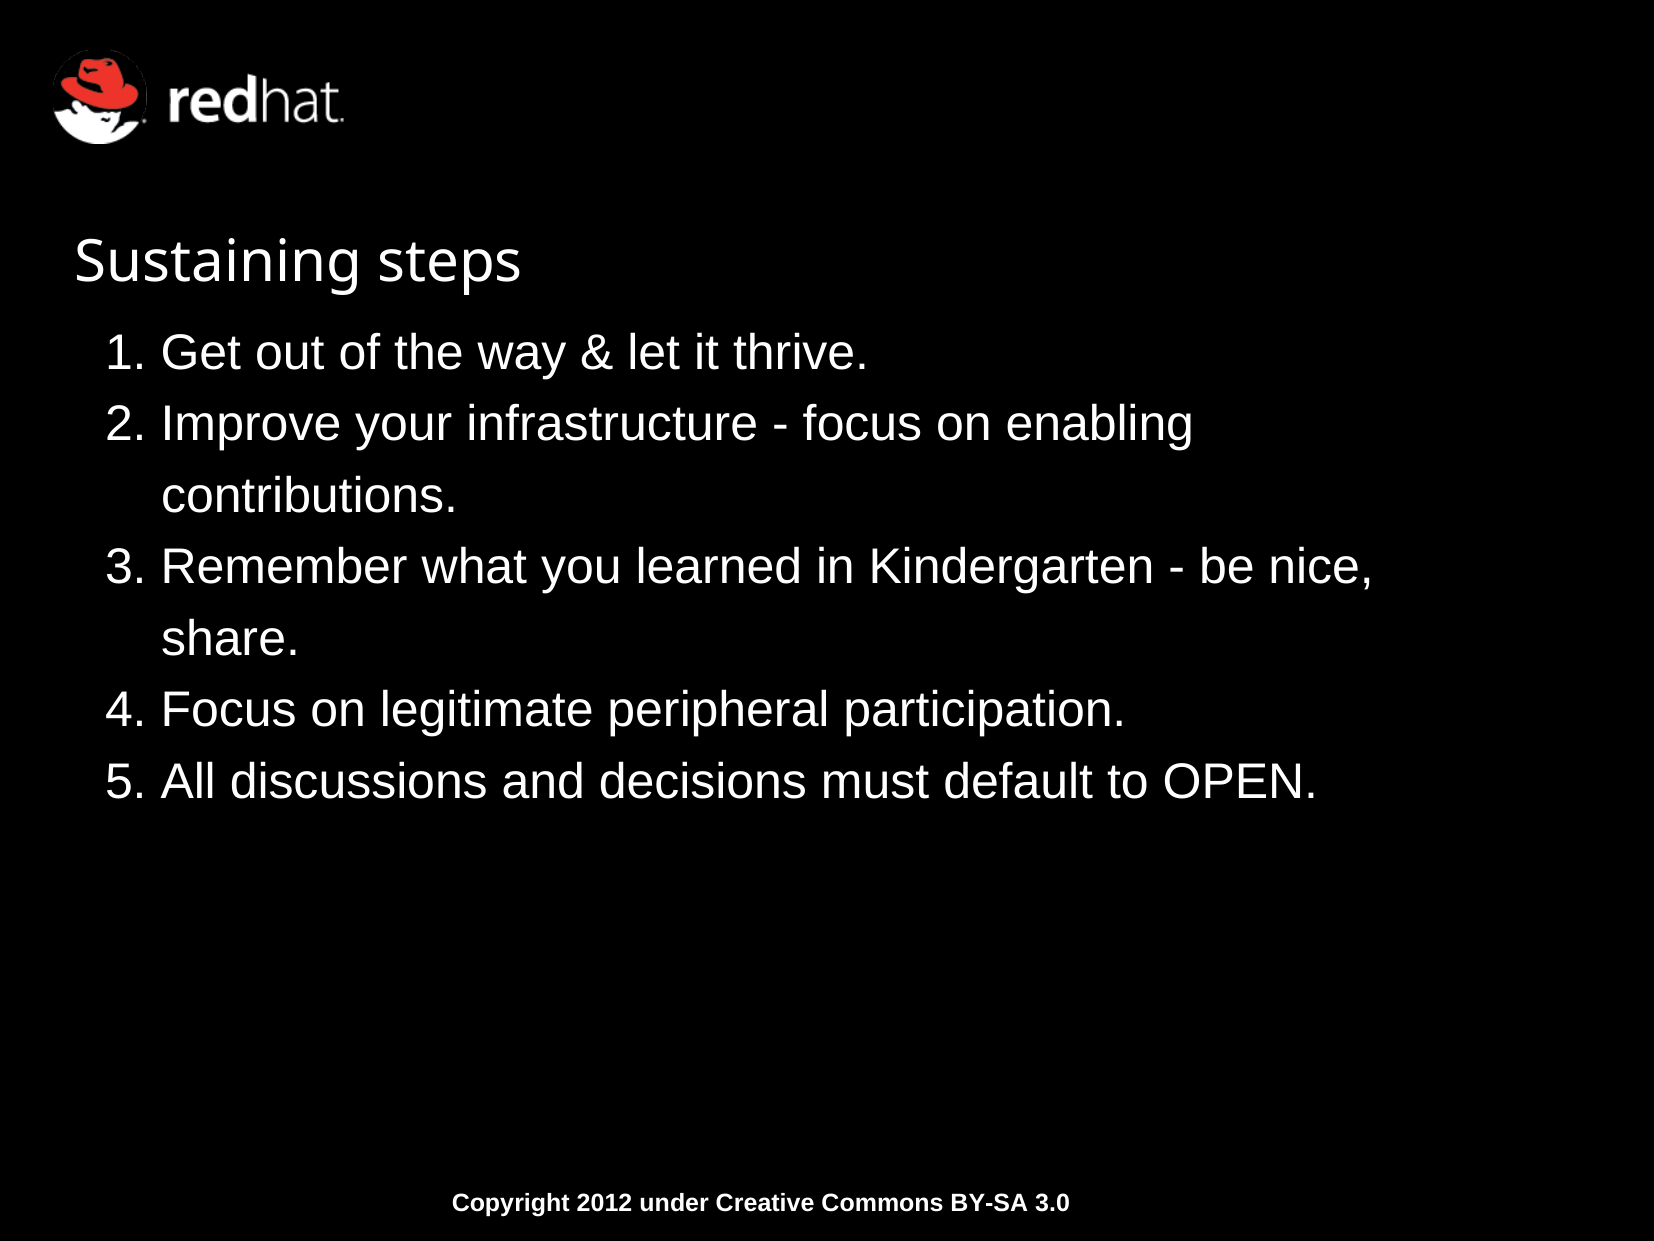

# Sustaining steps
 1. Get out of the way & let it thrive.
 2. Improve your infrastructure - focus on enabling
 contributions.
 3. Remember what you learned in Kindergarten - be nice,
 share.
 4. Focus on legitimate peripheral participation.
 5. All discussions and decisions must default to OPEN.